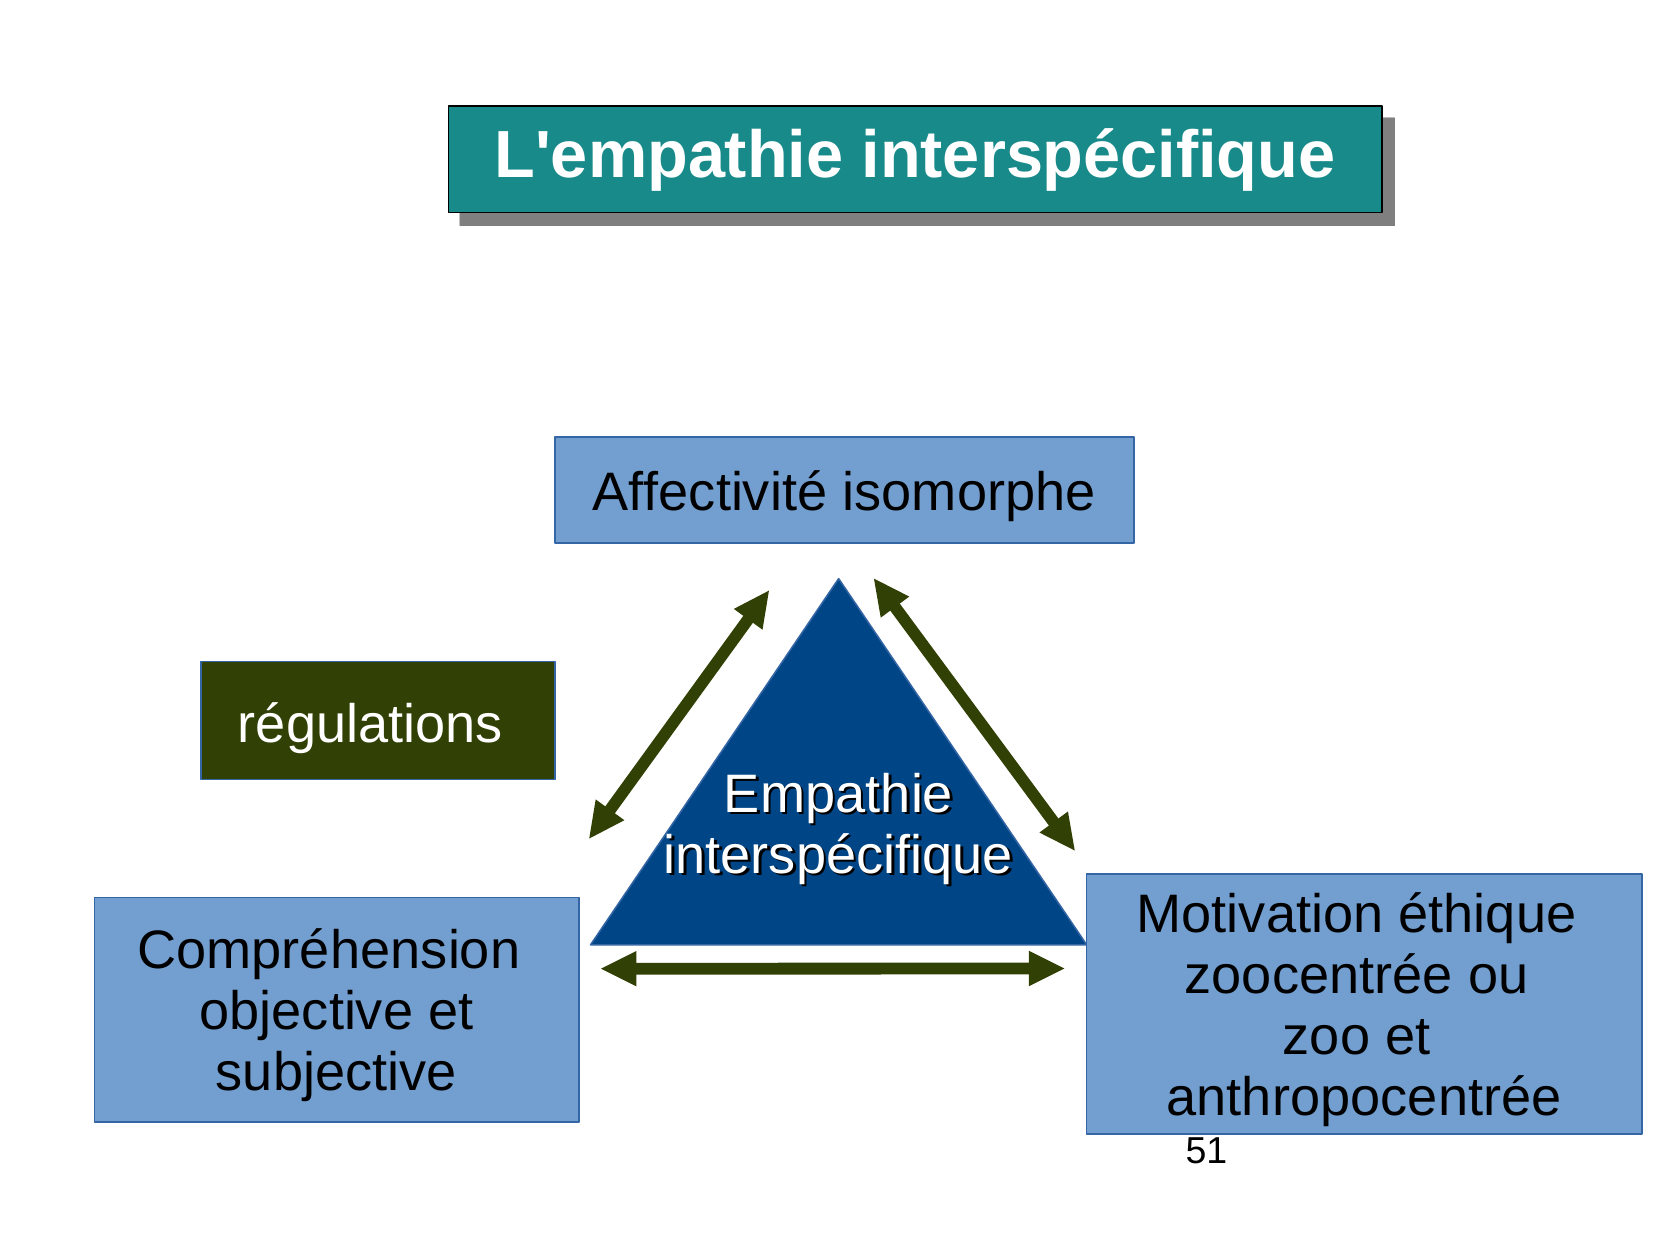

#
L'empathie interspécifique
Affectivité isomorphe
Empathie
interspécifique
régulations
Motivation éthique
zoocentrée ou
zoo et
anthropocentrée
Compréhension
objective et
subjective
51